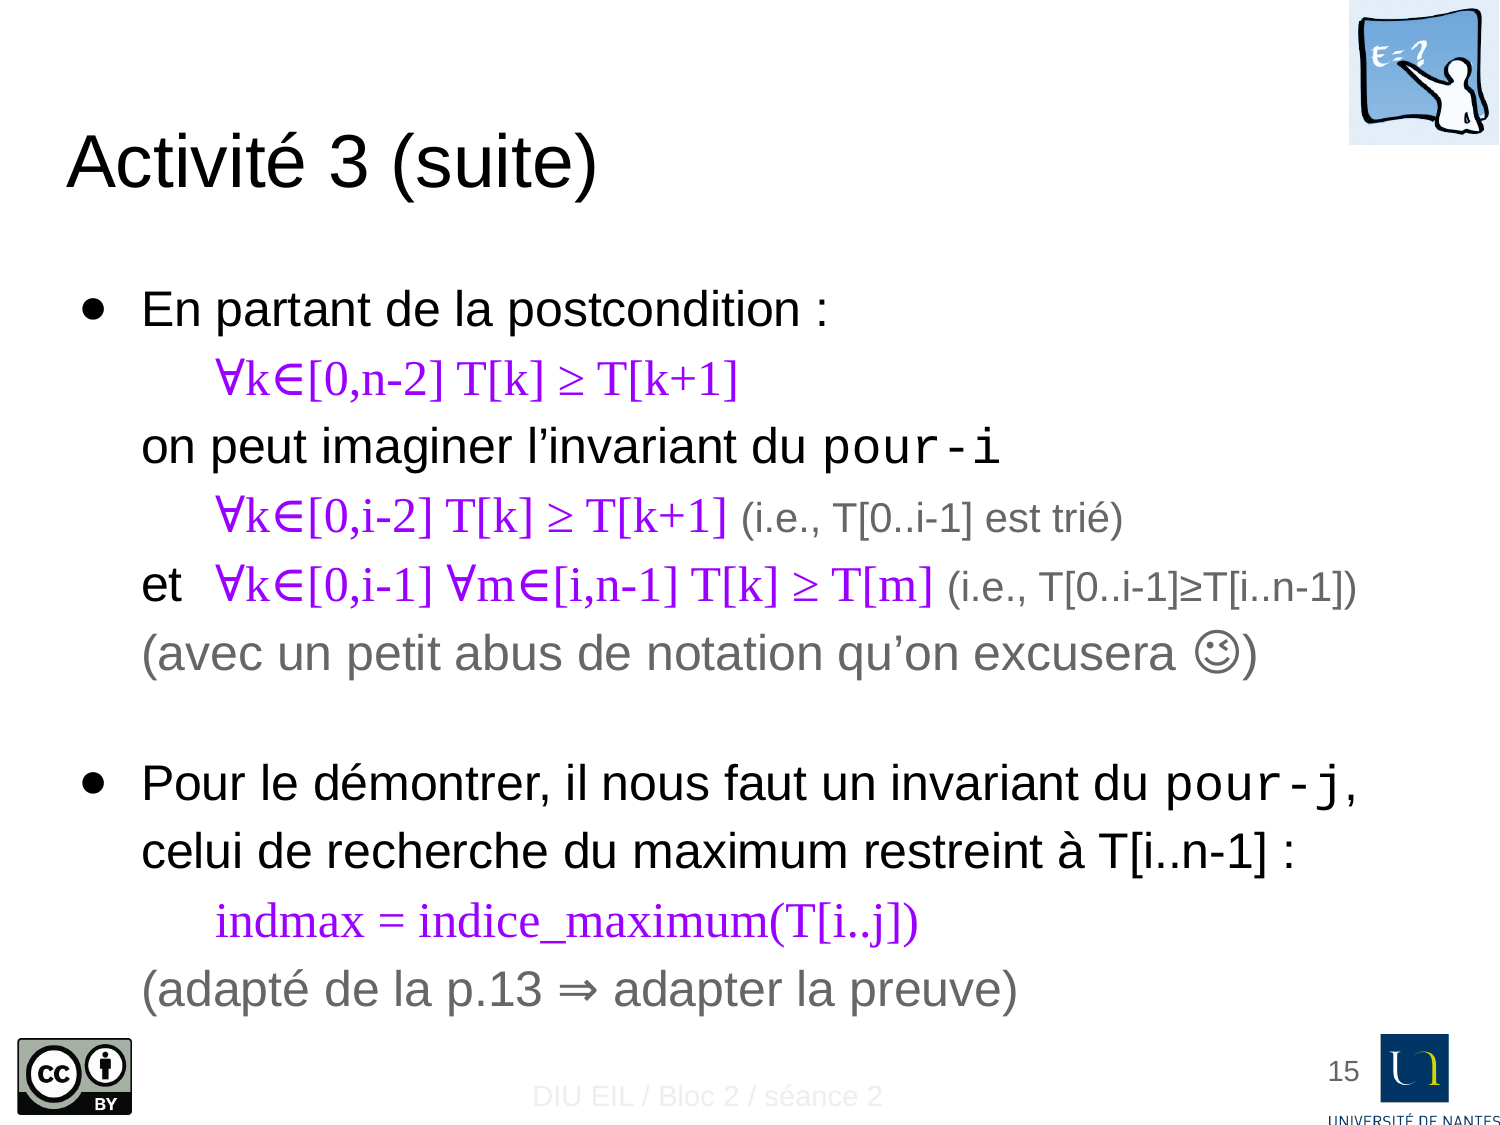

# Activité 3 (suite)
En partant de la postcondition :
	∀k∈[0,n-2] T[k] ≥ T[k+1]
on peut imaginer l’invariant du pour-i
	∀k∈[0,i-2] T[k] ≥ T[k+1] (i.e., T[0..i-1] est trié)
et	∀k∈[0,i-1] ∀m∈[i,n-1] T[k] ≥ T[m] (i.e., T[0..i-1]≥T[i..n-1])
(avec un petit abus de notation qu’on excusera 😉)
Pour le démontrer, il nous faut un invariant du pour-j,
celui de recherche du maximum restreint à T[i..n-1] :
	indmax = indice_maximum(T[i..j])
(adapté de la p.13 ⇒ adapter la preuve)